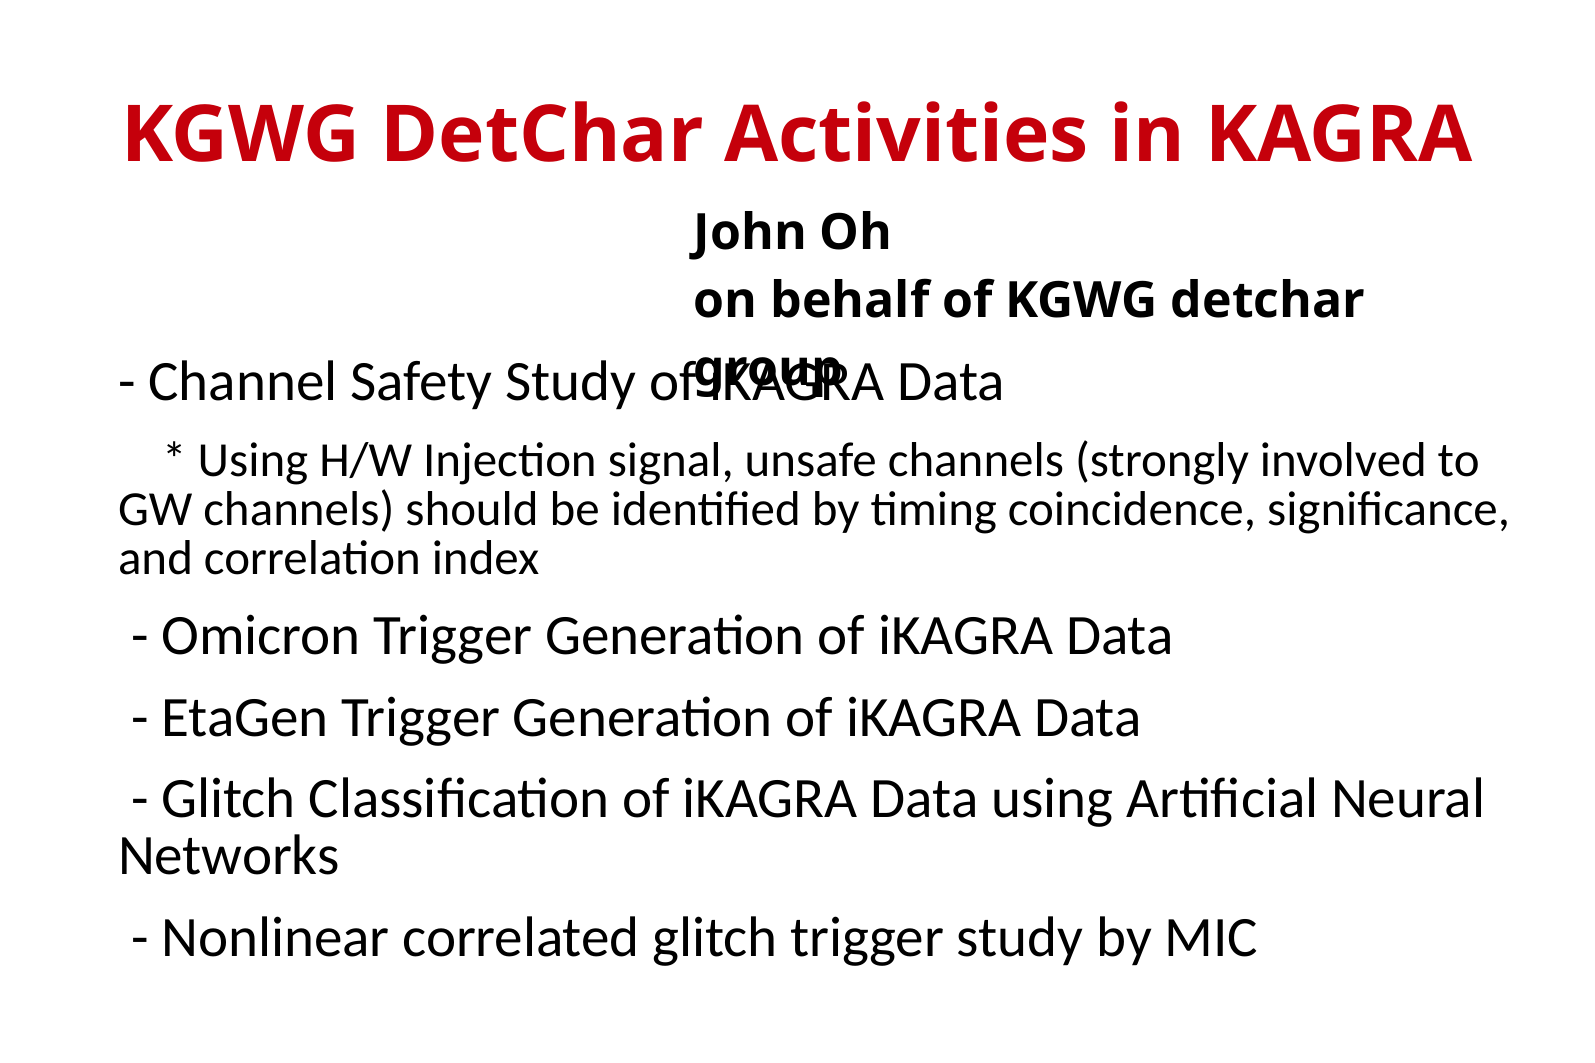

# KGWG DetChar Activities in KAGRA
John Oh
on behalf of KGWG detchar group
- Channel Safety Study of iKAGRA Data
 * Using H/W Injection signal, unsafe channels (strongly involved to GW channels) should be identified by timing coincidence, significance, and correlation index
 - Omicron Trigger Generation of iKAGRA Data
 - EtaGen Trigger Generation of iKAGRA Data
 - Glitch Classification of iKAGRA Data using Artificial Neural Networks
 - Nonlinear correlated glitch trigger study by MIC